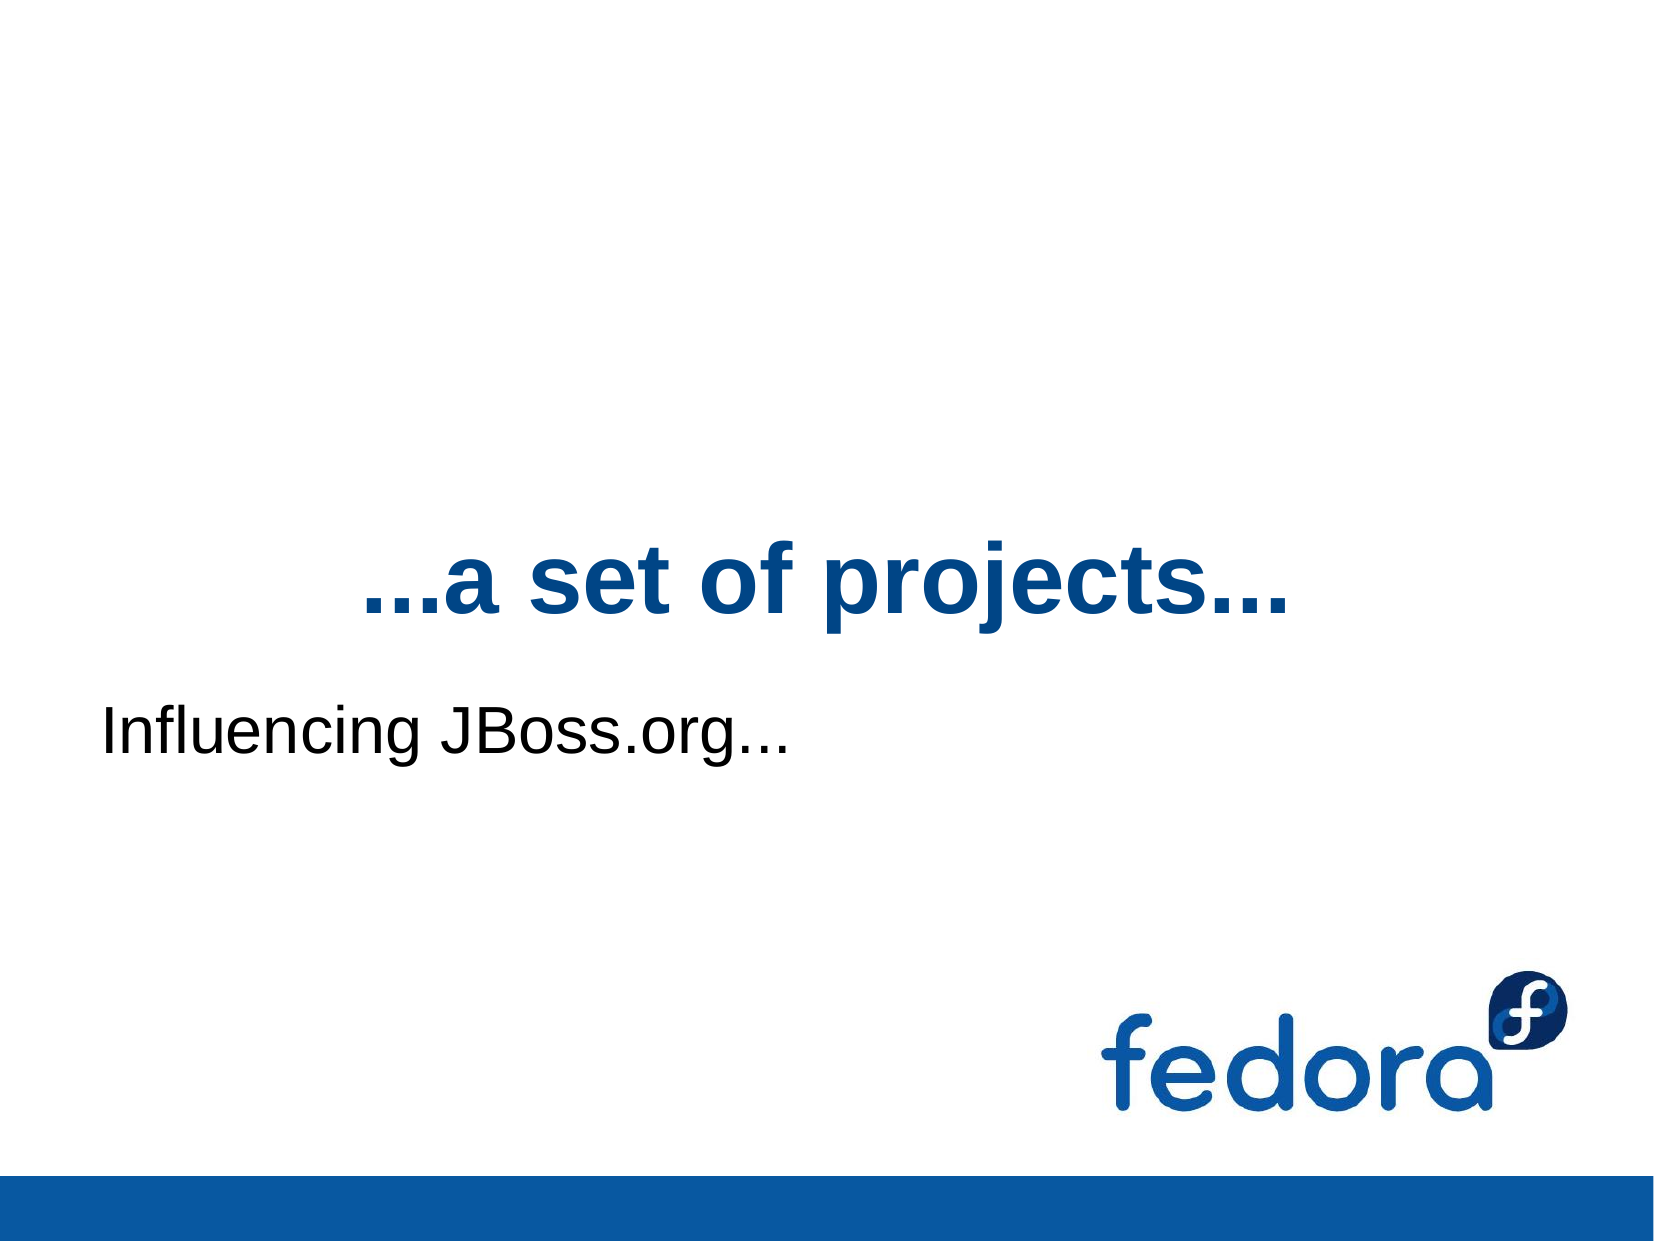

# ...a set of projects...
Influencing JBoss.org...